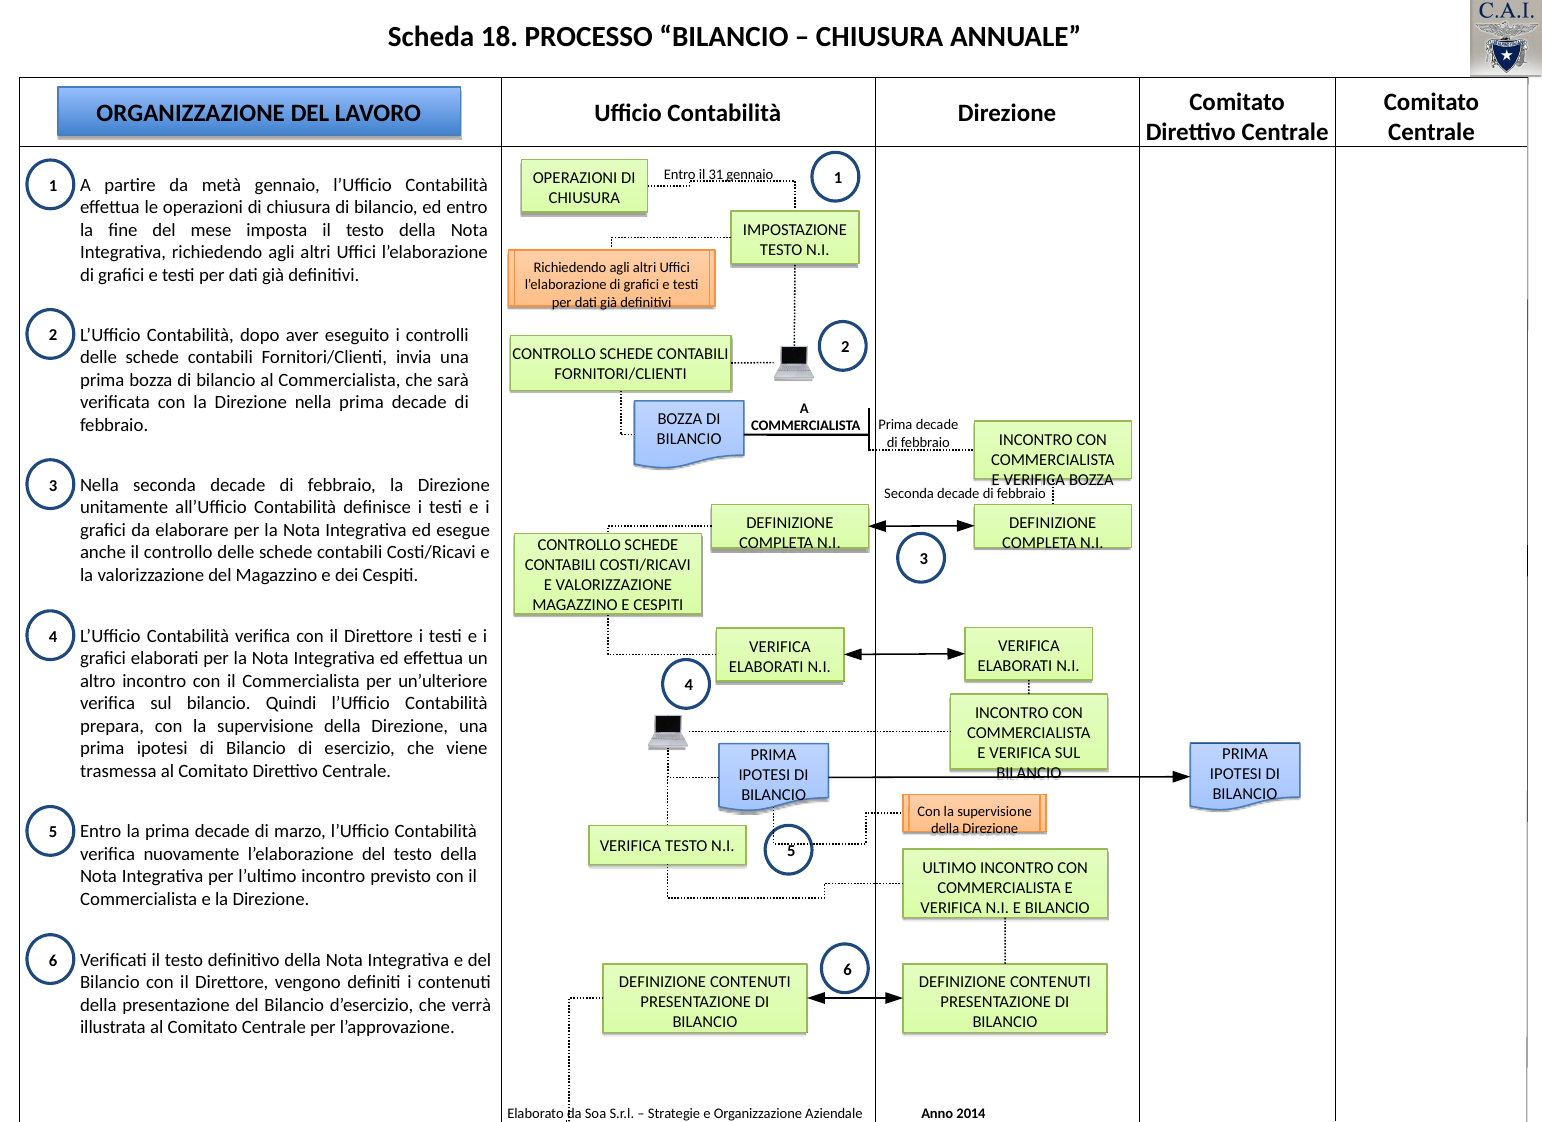

Scheda 18. PROCESSO “BILANCIO – CHIUSURA ANNUALE”
Ufficio Contabilità
Direzione
Comitato Direttivo Centrale
Comitato Centrale
ORGANIZZAZIONE DEL LAVORO
1
Entro il 31 gennaio
OPERAZIONI DI CHIUSURA
1
A partire da metà gennaio, l’Ufficio Contabilità effettua le operazioni di chiusura di bilancio, ed entro la fine del mese imposta il testo della Nota Integrativa, richiedendo agli altri Uffici l’elaborazione di grafici e testi per dati già definitivi.
IMPOSTAZIONE TESTO N.I.
Richiedendo agli altri Uffici l’elaborazione di grafici e testi per dati già definitivi
2
L’Ufficio Contabilità, dopo aver eseguito i controlli delle schede contabili Fornitori/Clienti, invia una prima bozza di bilancio al Commercialista, che sarà verificata con la Direzione nella prima decade di febbraio.
2
CONTROLLO SCHEDE CONTABILI FORNITORI/CLIENTI
A
COMMERCIALISTA
BOZZA DI BILANCIO
Prima decade
di febbraio
INCONTRO CON COMMERCIALISTA E VERIFICA BOZZA
3
Nella seconda decade di febbraio, la Direzione unitamente all’Ufficio Contabilità definisce i testi e i grafici da elaborare per la Nota Integrativa ed esegue anche il controllo delle schede contabili Costi/Ricavi e la valorizzazione del Magazzino e dei Cespiti.
Seconda decade di febbraio
DEFINIZIONE COMPLETA N.I.
DEFINIZIONE COMPLETA N.I.
CONTROLLO SCHEDE CONTABILI COSTI/RICAVI E VALORIZZAZIONE MAGAZZINO E CESPITI
3
4
L’Ufficio Contabilità verifica con il Direttore i testi e i grafici elaborati per la Nota Integrativa ed effettua un altro incontro con il Commercialista per un’ulteriore verifica sul bilancio. Quindi l’Ufficio Contabilità prepara, con la supervisione della Direzione, una prima ipotesi di Bilancio di esercizio, che viene trasmessa al Comitato Direttivo Centrale.
VERIFICA ELABORATI N.I.
VERIFICA ELABORATI N.I.
4
INCONTRO CON COMMERCIALISTA E VERIFICA SUL BILANCIO
PRIMA IPOTESI DI BILANCIO
PRIMA IPOTESI DI BILANCIO
Con la supervisione della Direzione
5
Entro la prima decade di marzo, l’Ufficio Contabilità verifica nuovamente l’elaborazione del testo della Nota Integrativa per l’ultimo incontro previsto con il Commercialista e la Direzione.
VERIFICA TESTO N.I.
5
ULTIMO INCONTRO CON COMMERCIALISTA E VERIFICA N.I. E BILANCIO
6
Verificati il testo definitivo della Nota Integrativa e del Bilancio con il Direttore, vengono definiti i contenuti della presentazione del Bilancio d’esercizio, che verrà illustrata al Comitato Centrale per l’approvazione.
6
DEFINIZIONE CONTENUTI PRESENTAZIONE DI BILANCIO
DEFINIZIONE CONTENUTI PRESENTAZIONE DI BILANCIO
Elaborato da Soa S.r.l. – Strategie e Organizzazione Aziendale Anno 2014